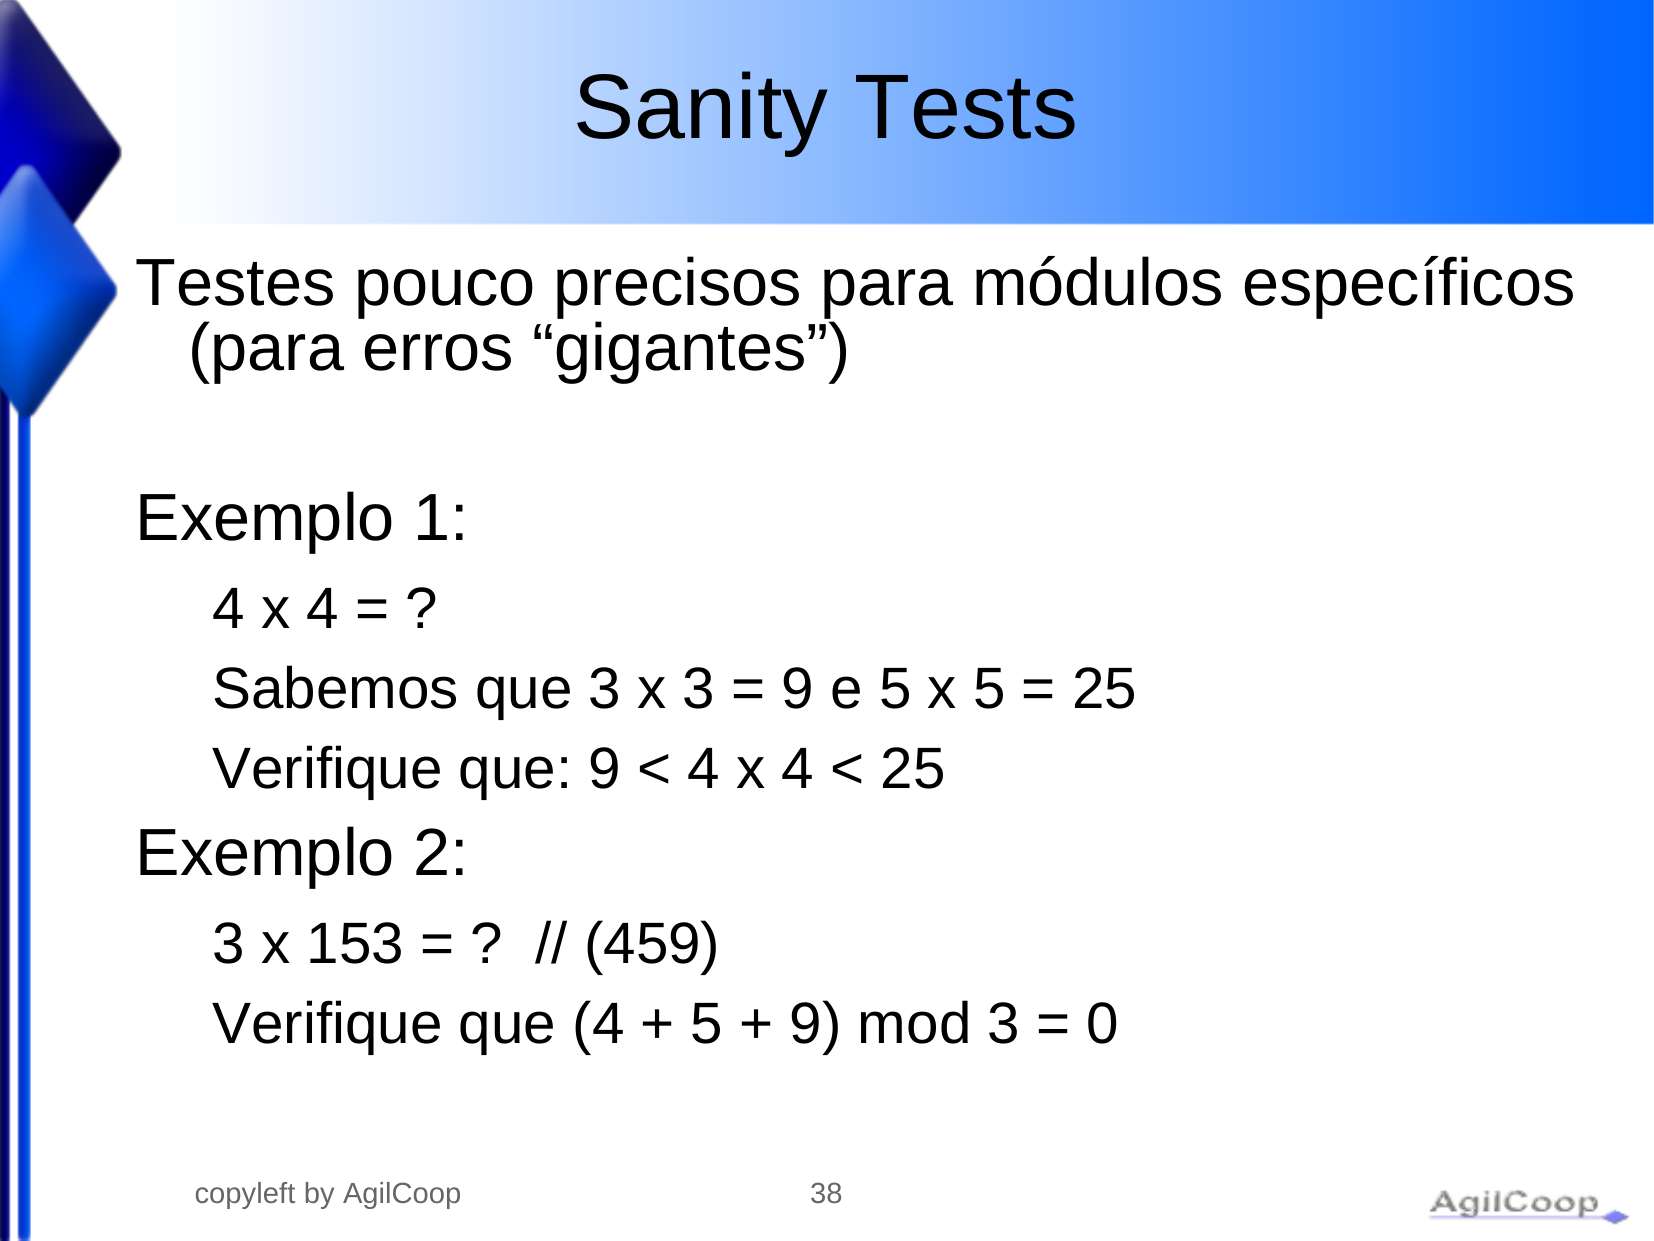

# Sanity Tests
Testes pouco precisos para módulos específicos (para erros “gigantes”)
Exemplo 1:
4 x 4 = ?
Sabemos que 3 x 3 = 9 e 5 x 5 = 25
Verifique que: 9 < 4 x 4 < 25
Exemplo 2:
3 x 153 = ? // (459)
Verifique que (4 + 5 + 9) mod 3 = 0
copyleft by AgilCoop
38